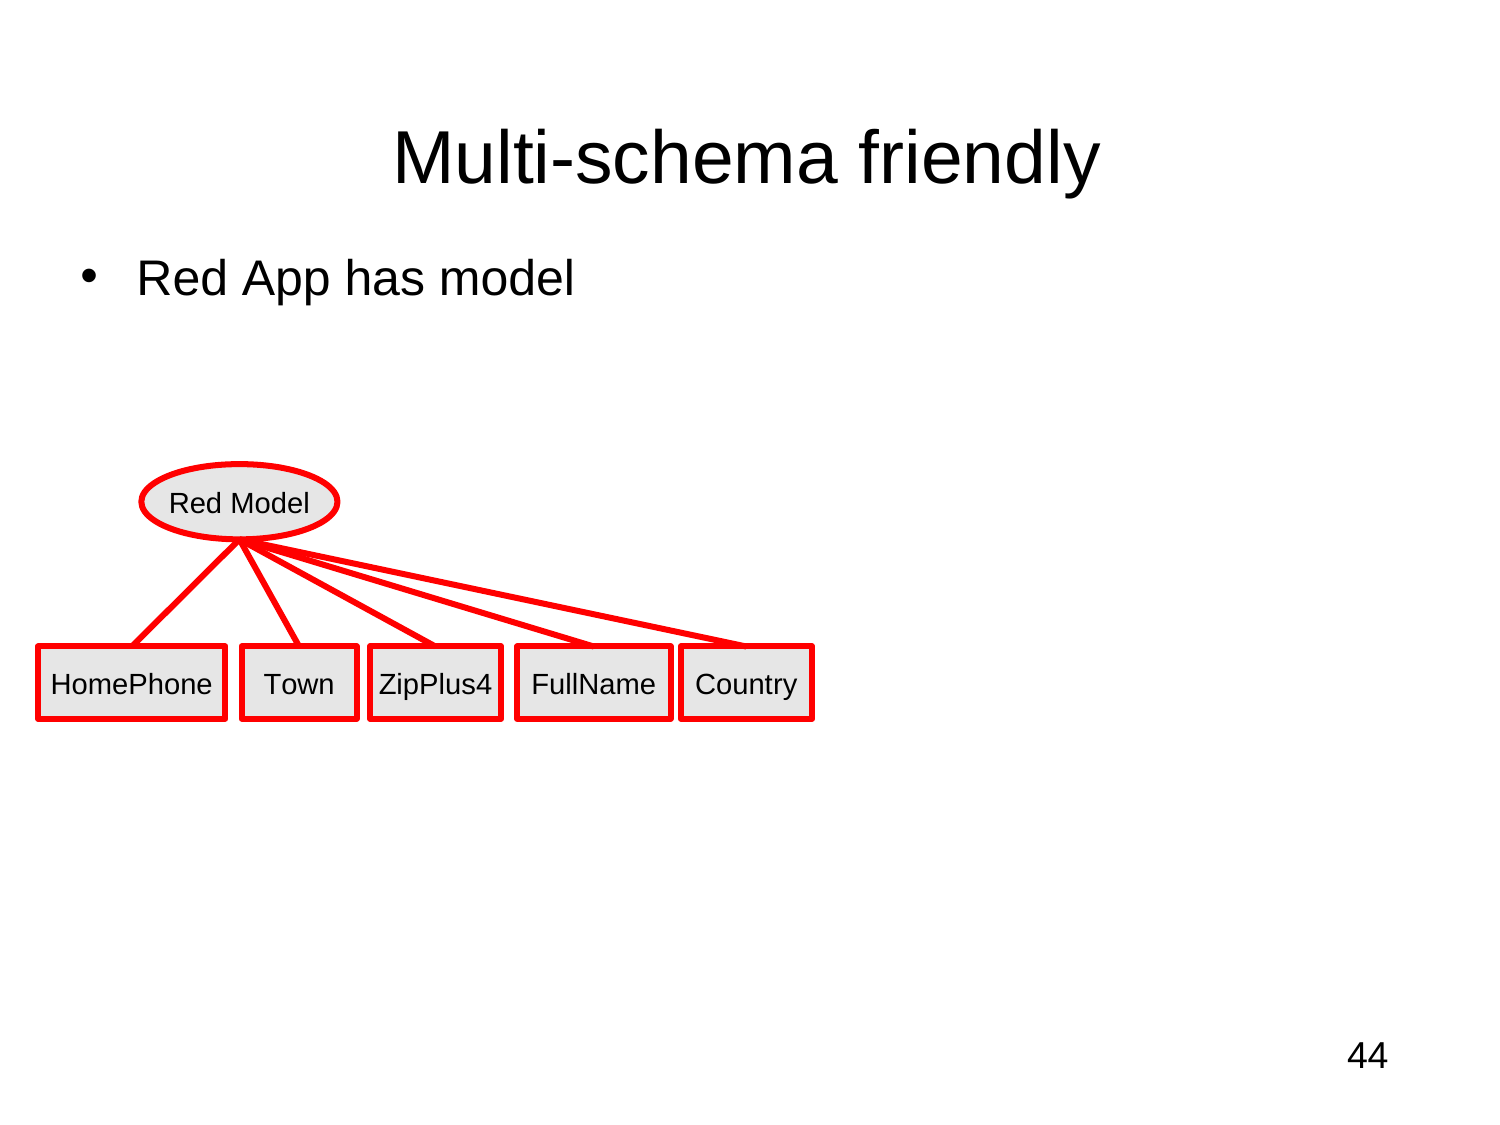

# Multi-schema friendly
Red App has model
Red Model
HomePhone
Town
ZipPlus4
FullName
Country
44